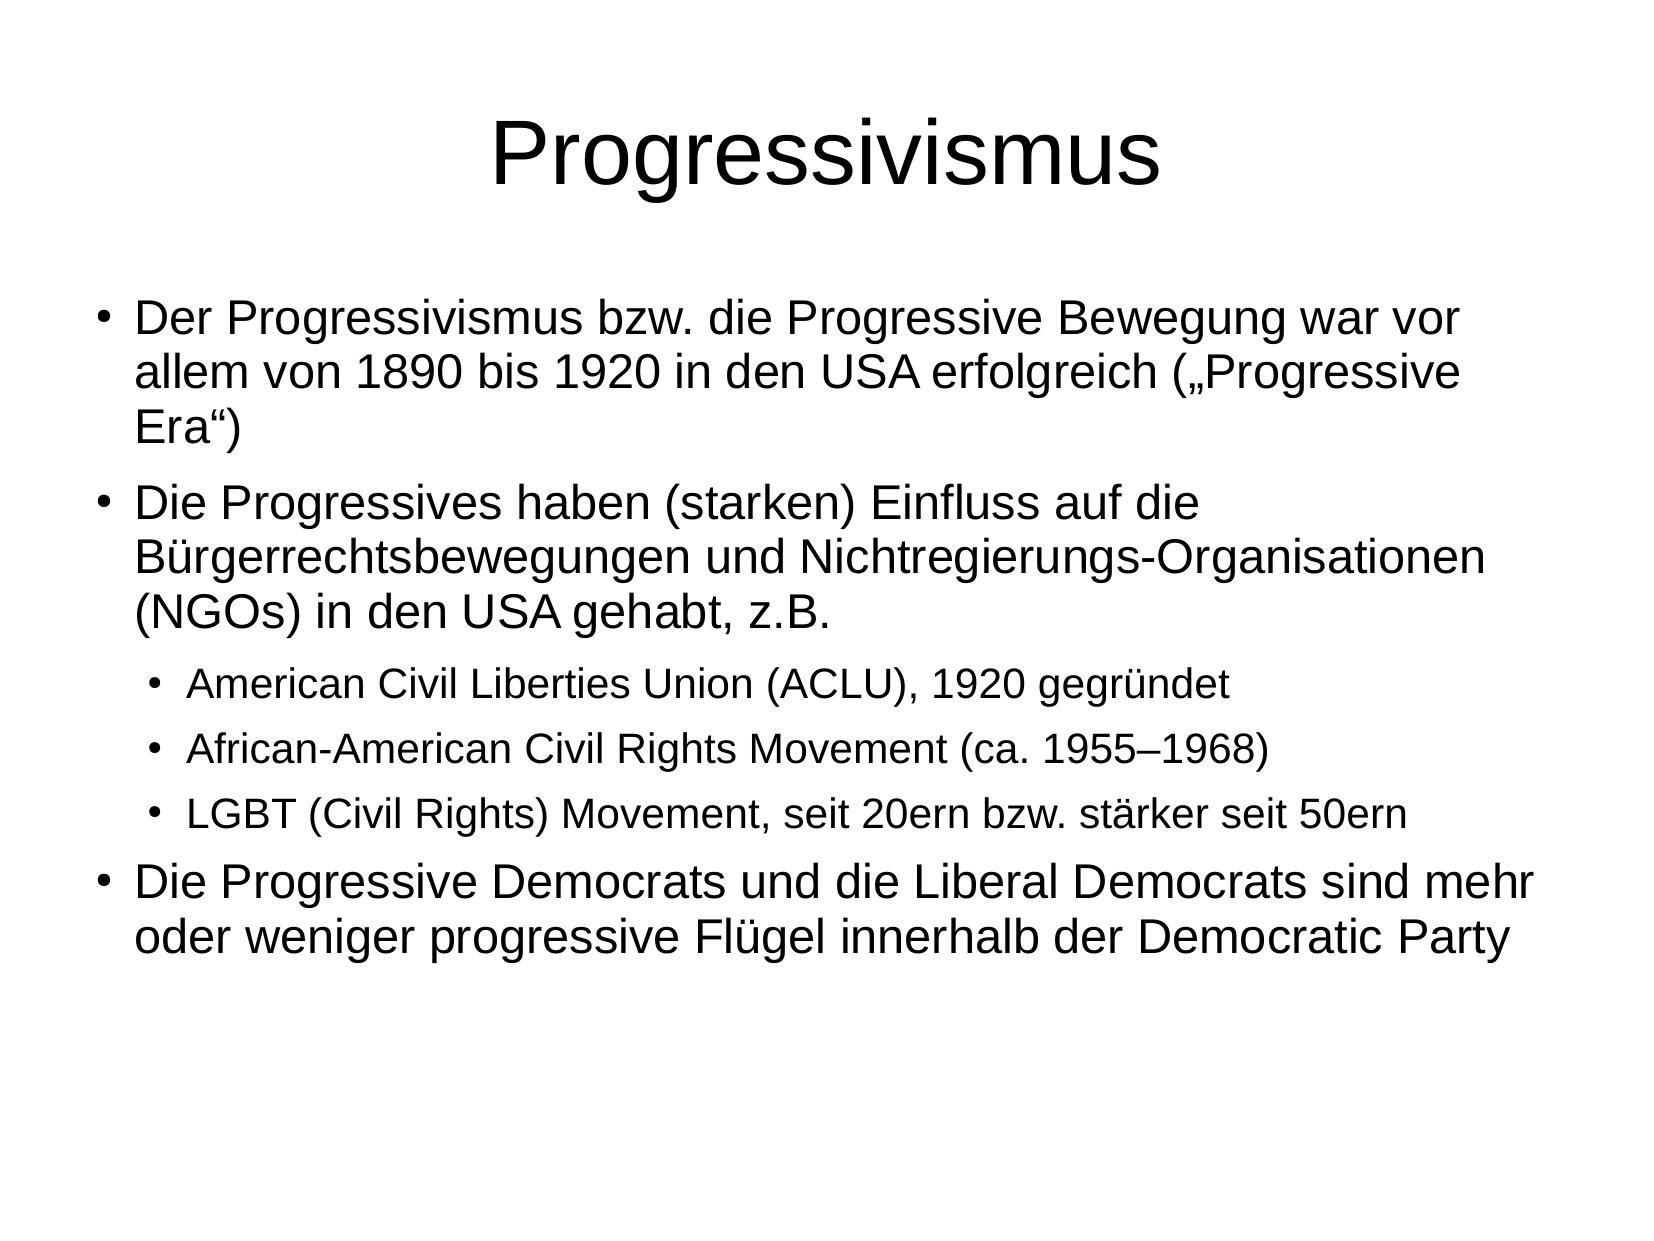

# Progressivismus
Der Progressivismus bzw. die Progressive Bewegung war vor allem von 1890 bis 1920 in den USA erfolgreich („Progressive Era“)
Die Progressives haben (starken) Einfluss auf die Bürgerrechtsbewegungen und Nichtregierungs-Organisationen (NGOs) in den USA gehabt, z.B.
American Civil Liberties Union (ACLU), 1920 gegründet
African-American Civil Rights Movement (ca. 1955–1968)
LGBT (Civil Rights) Movement, seit 20ern bzw. stärker seit 50ern
Die Progressive Democrats und die Liberal Democrats sind mehr oder weniger progressive Flügel innerhalb der Democratic Party